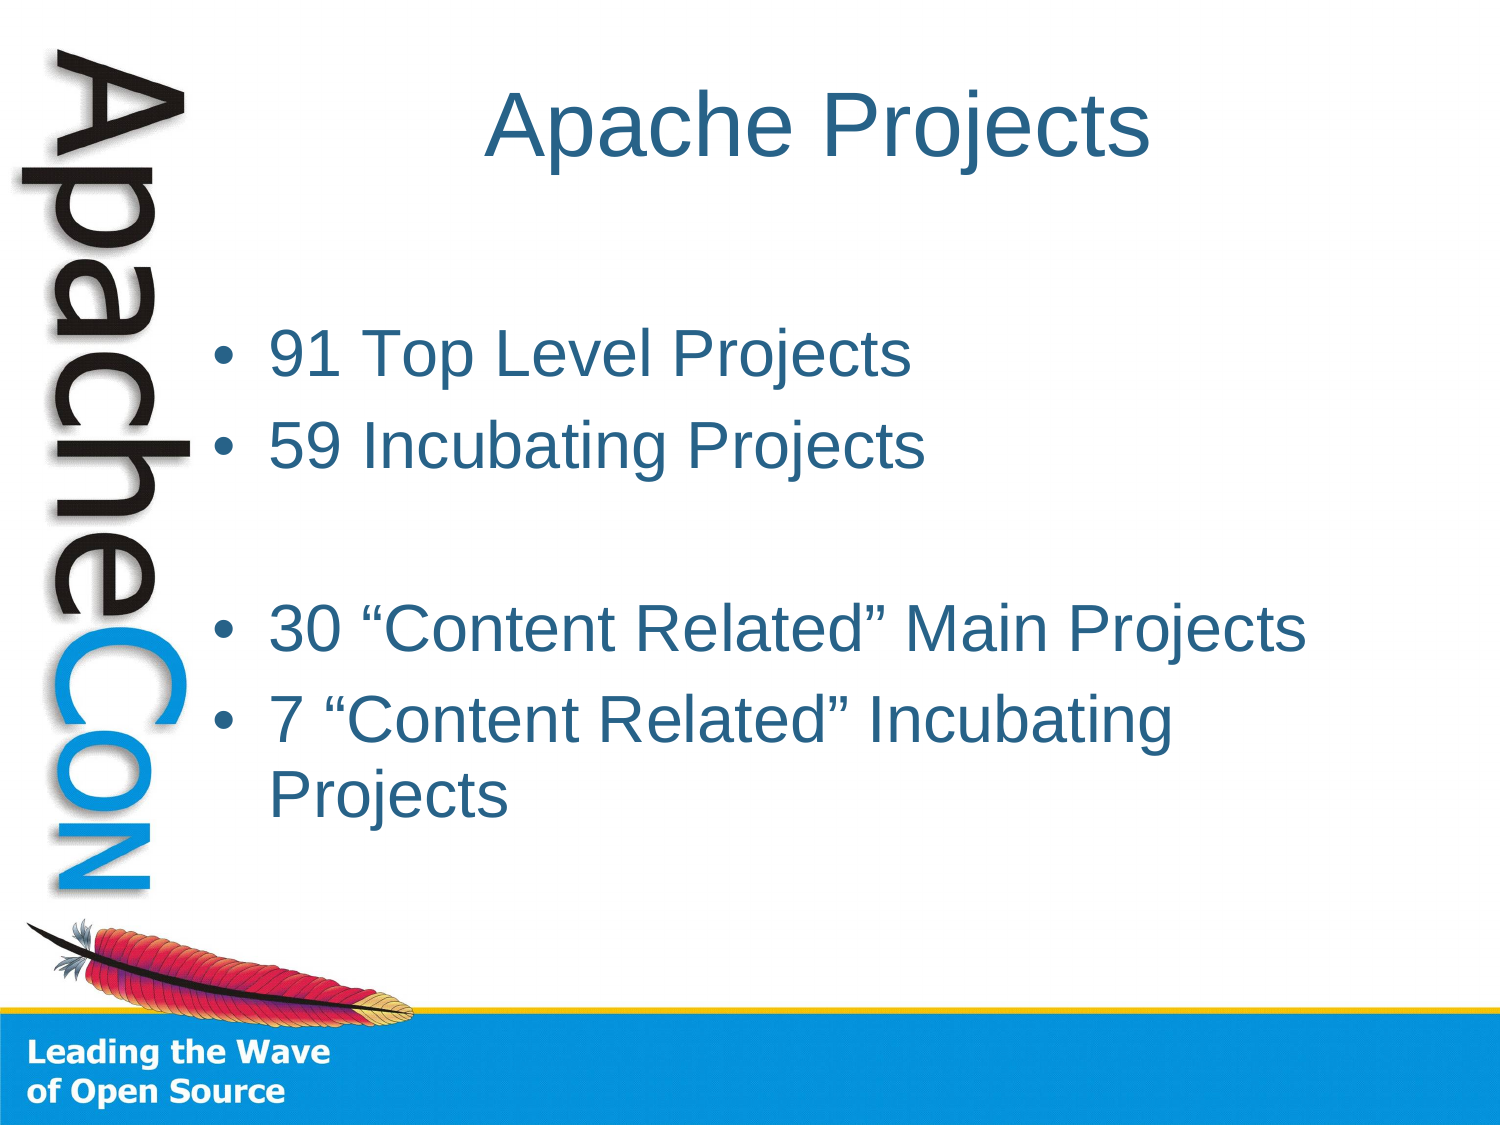

# Apache Projects
91 Top Level Projects
59 Incubating Projects
30 “Content Related” Main Projects
7 “Content Related” Incubating Projects